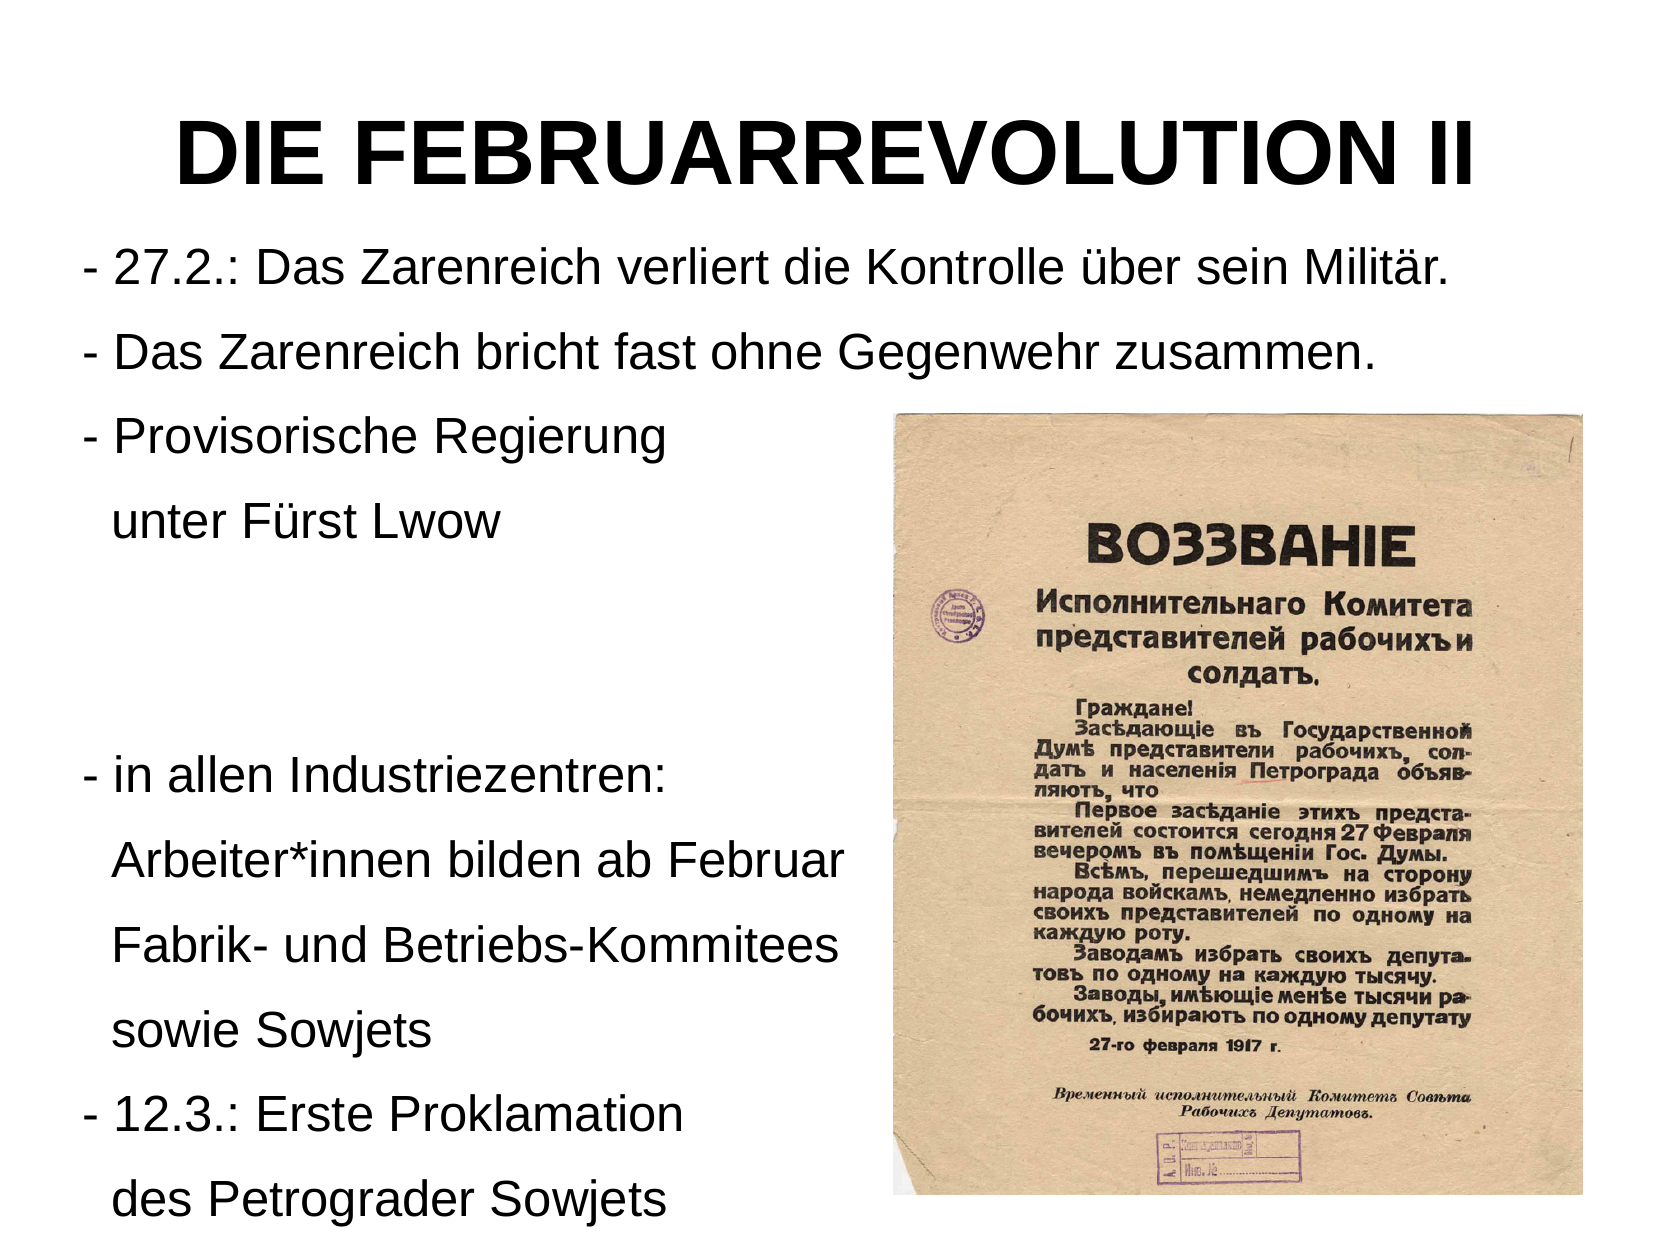

# DIE FEBRUARREVOLUTION II
- 27.2.: Das Zarenreich verliert die Kontrolle über sein Militär.
- Das Zarenreich bricht fast ohne Gegenwehr zusammen.
- Provisorische Regierung
 unter Fürst Lwow
- in allen Industriezentren:
 Arbeiter*innen bilden ab Februar
 Fabrik- und Betriebs-Kommitees
 sowie Sowjets
- 12.3.: Erste Proklamation
 des Petrograder Sowjets